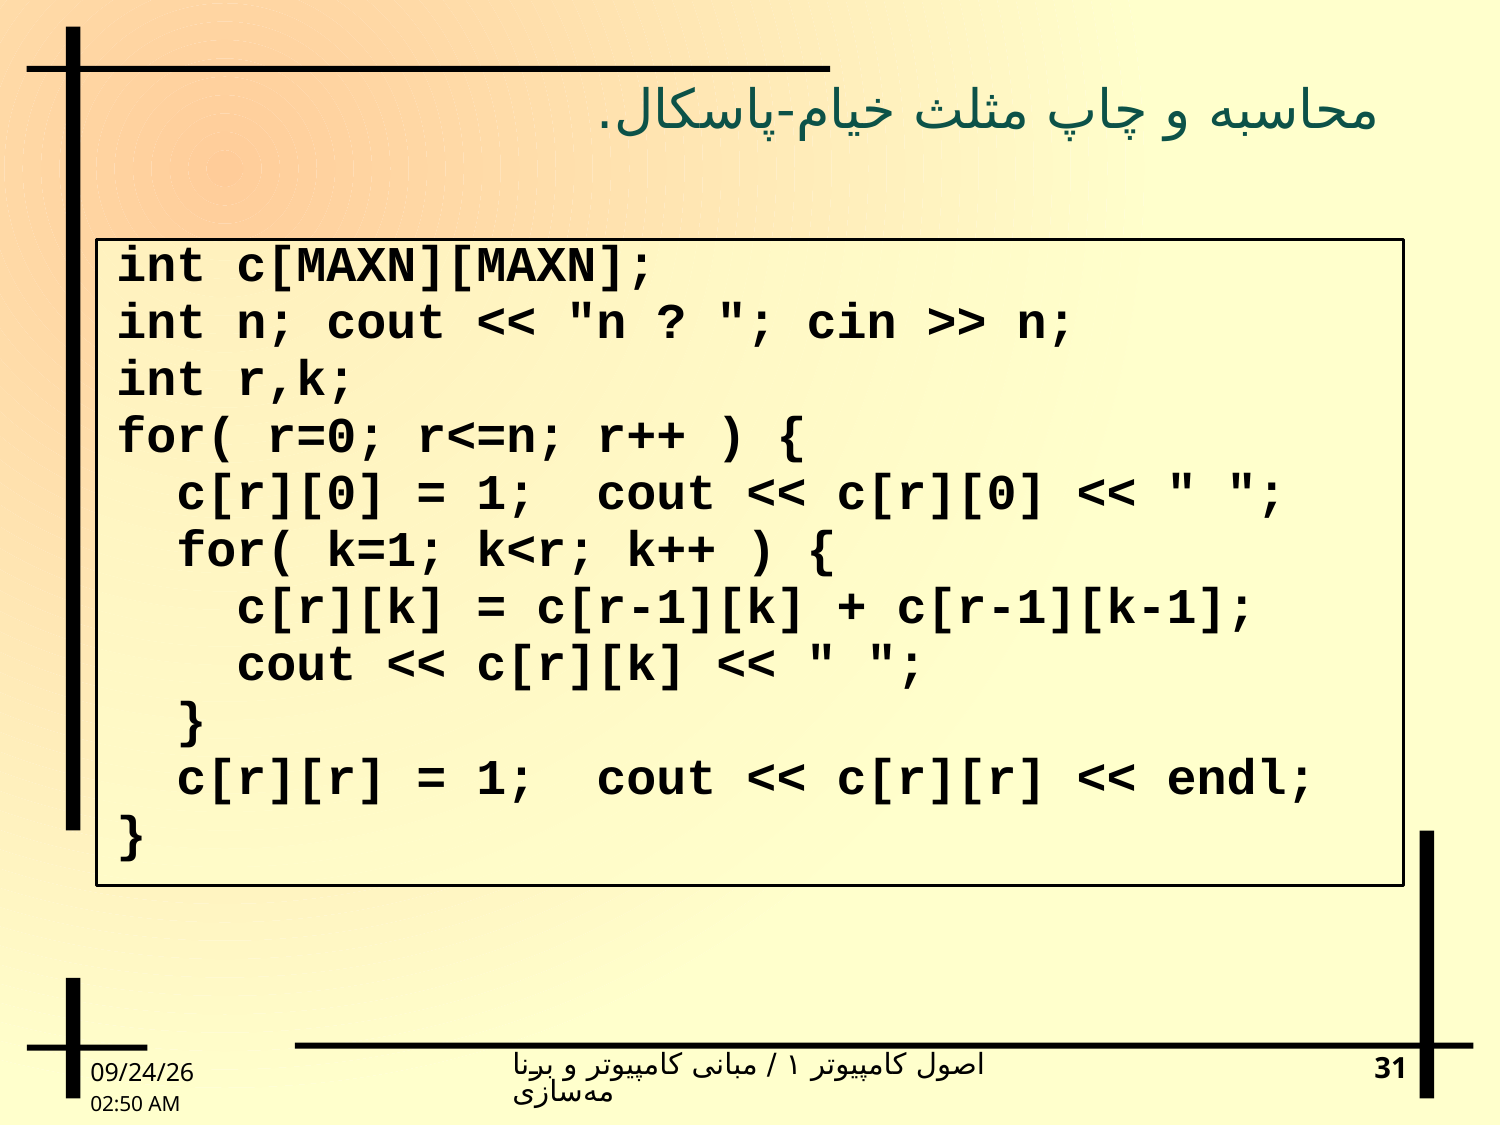

# محاسبه و چاپ مثلث خیام-پاسکال.
int c[MAXN][MAXN];
int n; cout << "n ? "; cin >> n;
int r,k;
for( r=0; r<=n; r++ ) {
 c[r][0] = 1; cout << c[r][0] << " ";
 for( k=1; k<r; k++ ) {
 c[r][k] = c[r-1][k] + c[r-1][k-1];
 cout << c[r][k] << " ";
 }
 c[r][r] = 1; cout << c[r][r] << endl;
}
اصول کامپیوتر ۱ / مبانی کامپیوتر و برنامه‌سازی
31